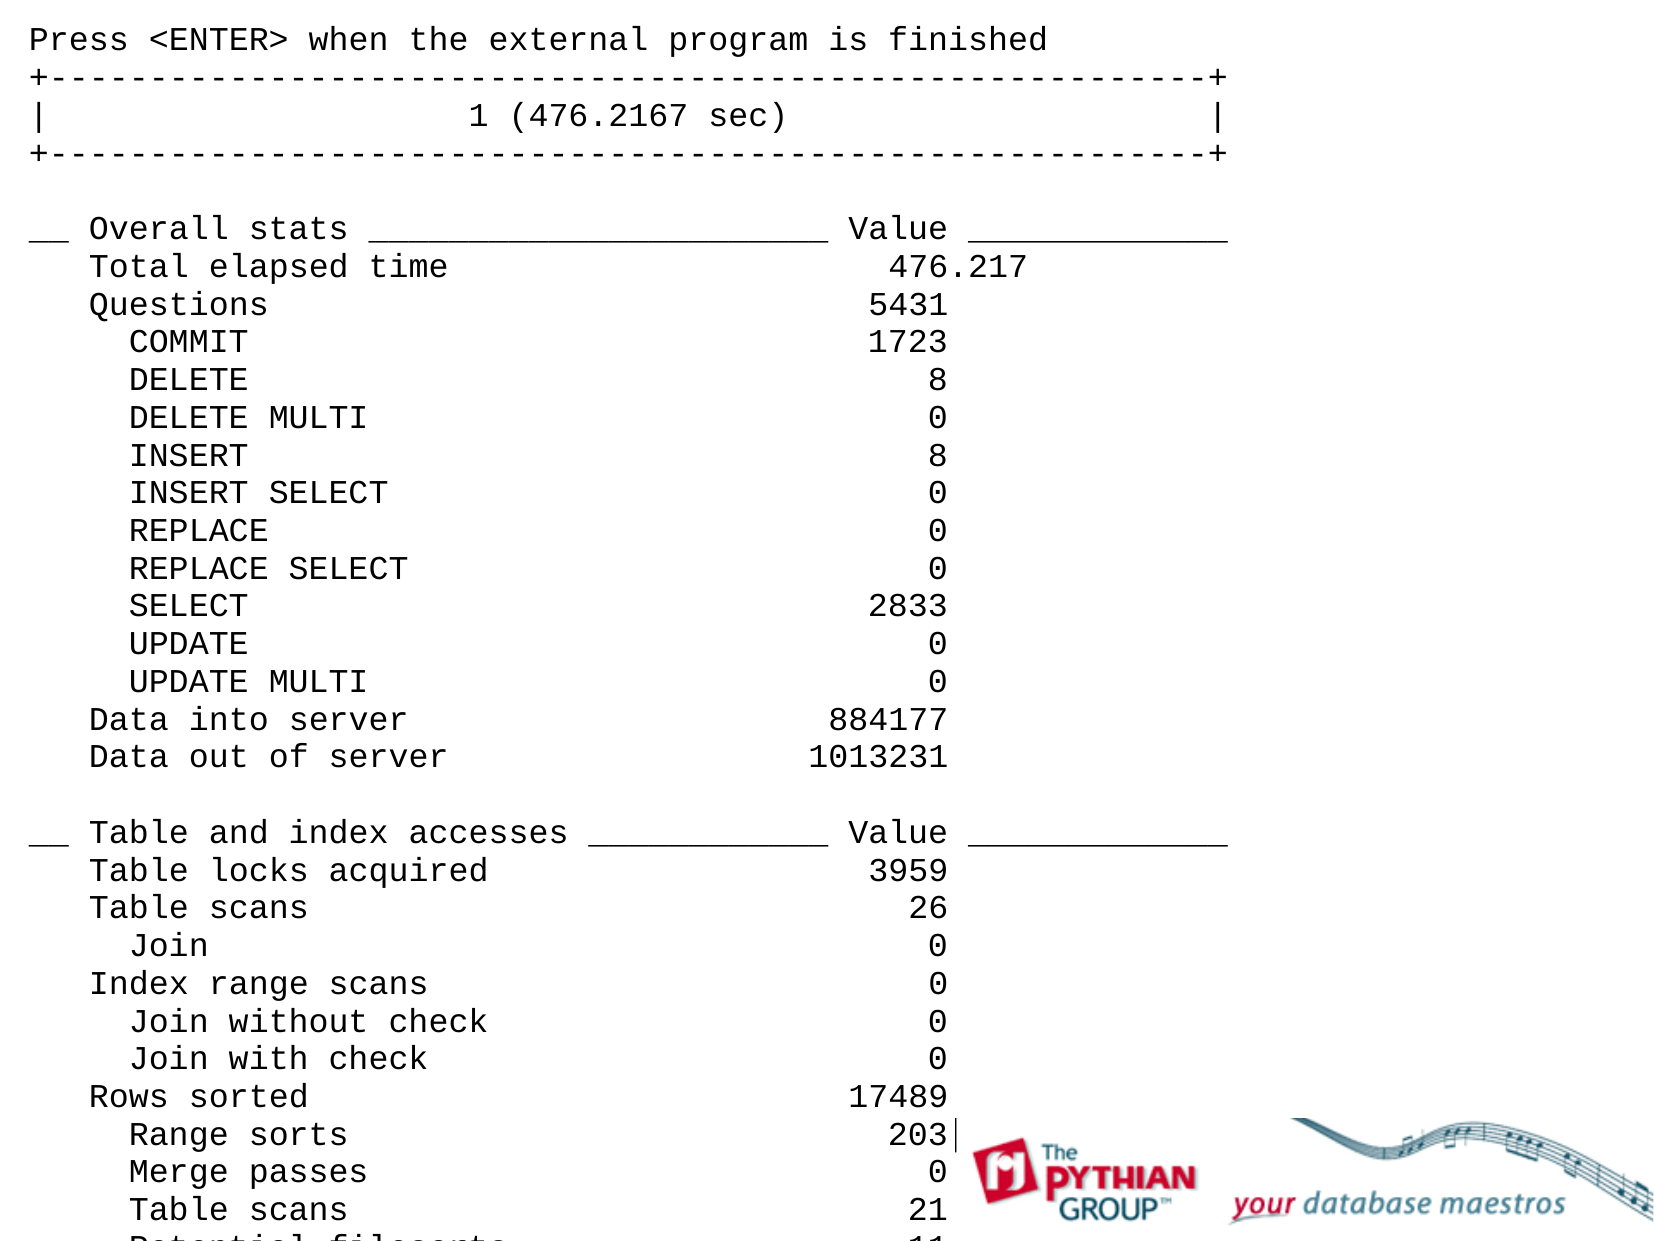

# Press <ENTER> when the external program is finished
+----------------------------------------------------------+
| 1 (476.2167 sec) |
+----------------------------------------------------------+
__ Overall stats _______________________ Value _____________
 Total elapsed time 476.217
 Questions 5431
 COMMIT 1723
 DELETE 8
 DELETE MULTI 0
 INSERT 8
 INSERT SELECT 0
 REPLACE 0
 REPLACE SELECT 0
 SELECT 2833
 UPDATE 0
 UPDATE MULTI 0
 Data into server 884177
 Data out of server 1013231
__ Table and index accesses ____________ Value _____________
 Table locks acquired 3959
 Table scans 26
 Join 0
 Index range scans 0
 Join without check 0
 Join with check 0
 Rows sorted 17489
 Range sorts 203
 Merge passes 0
 Table scans 21
 Potential filesorts 11